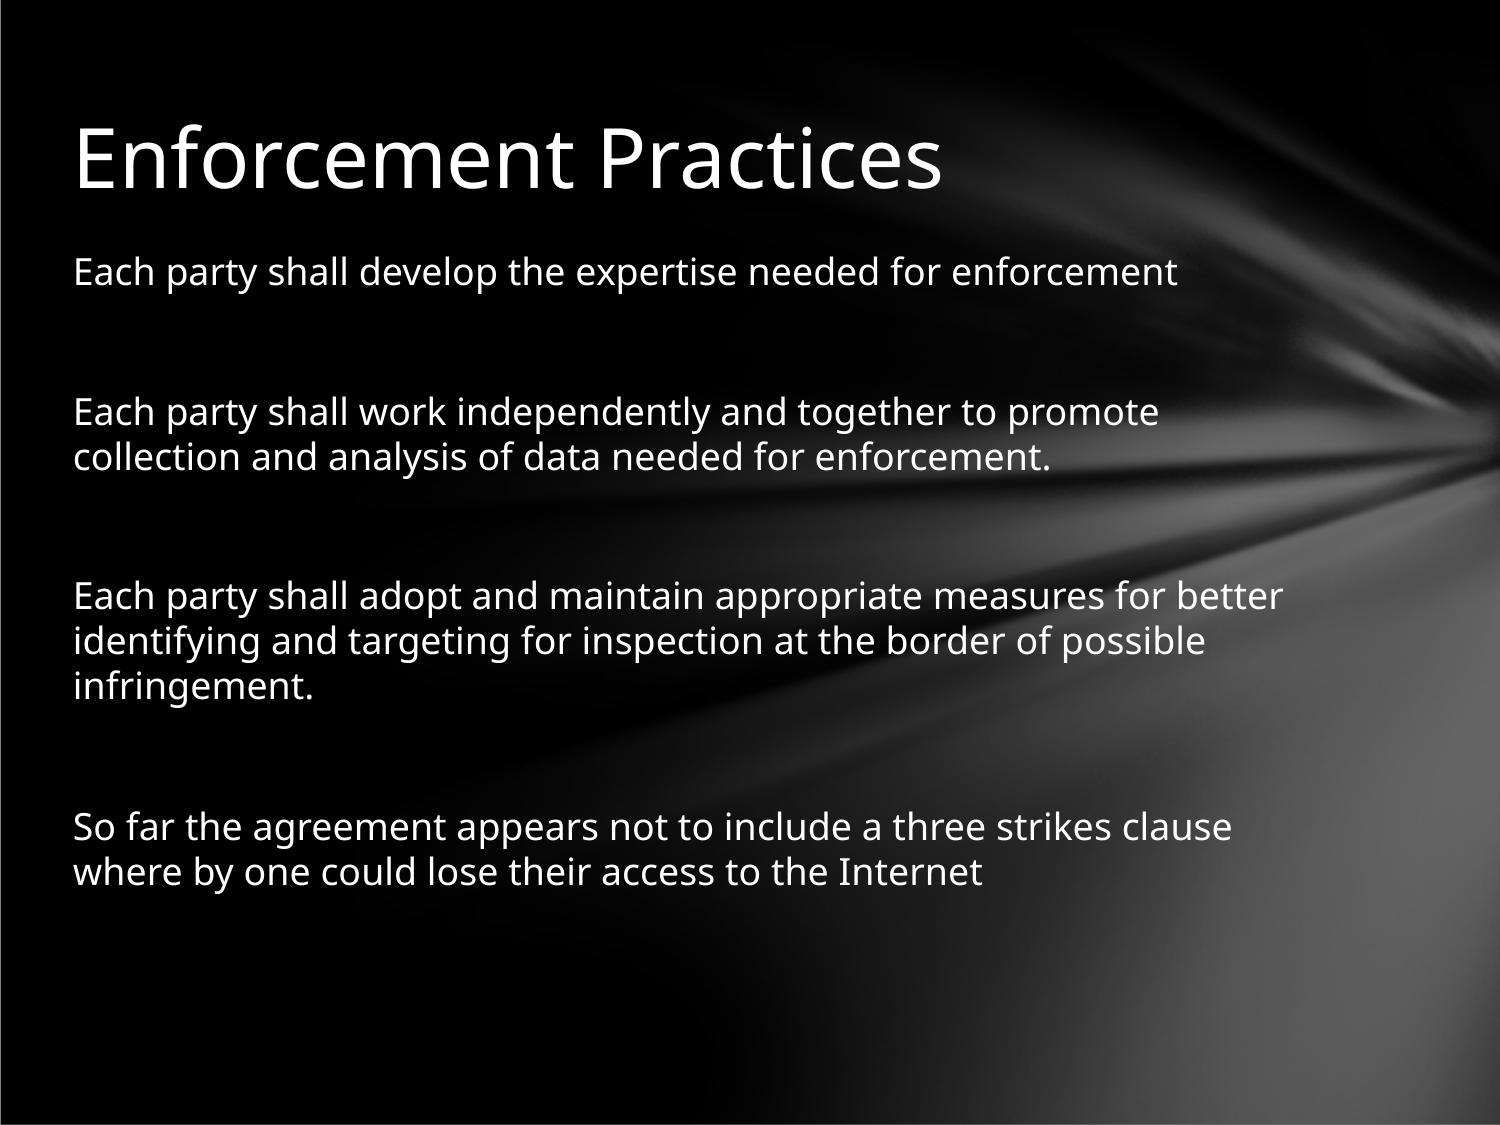

Enforcement Practices
# Each party shall develop the expertise needed for enforcement
Each party shall work independently and together to promote collection and analysis of data needed for enforcement.
Each party shall adopt and maintain appropriate measures for better identifying and targeting for inspection at the border of possible infringement.
So far the agreement appears not to include a three strikes clause where by one could lose their access to the Internet